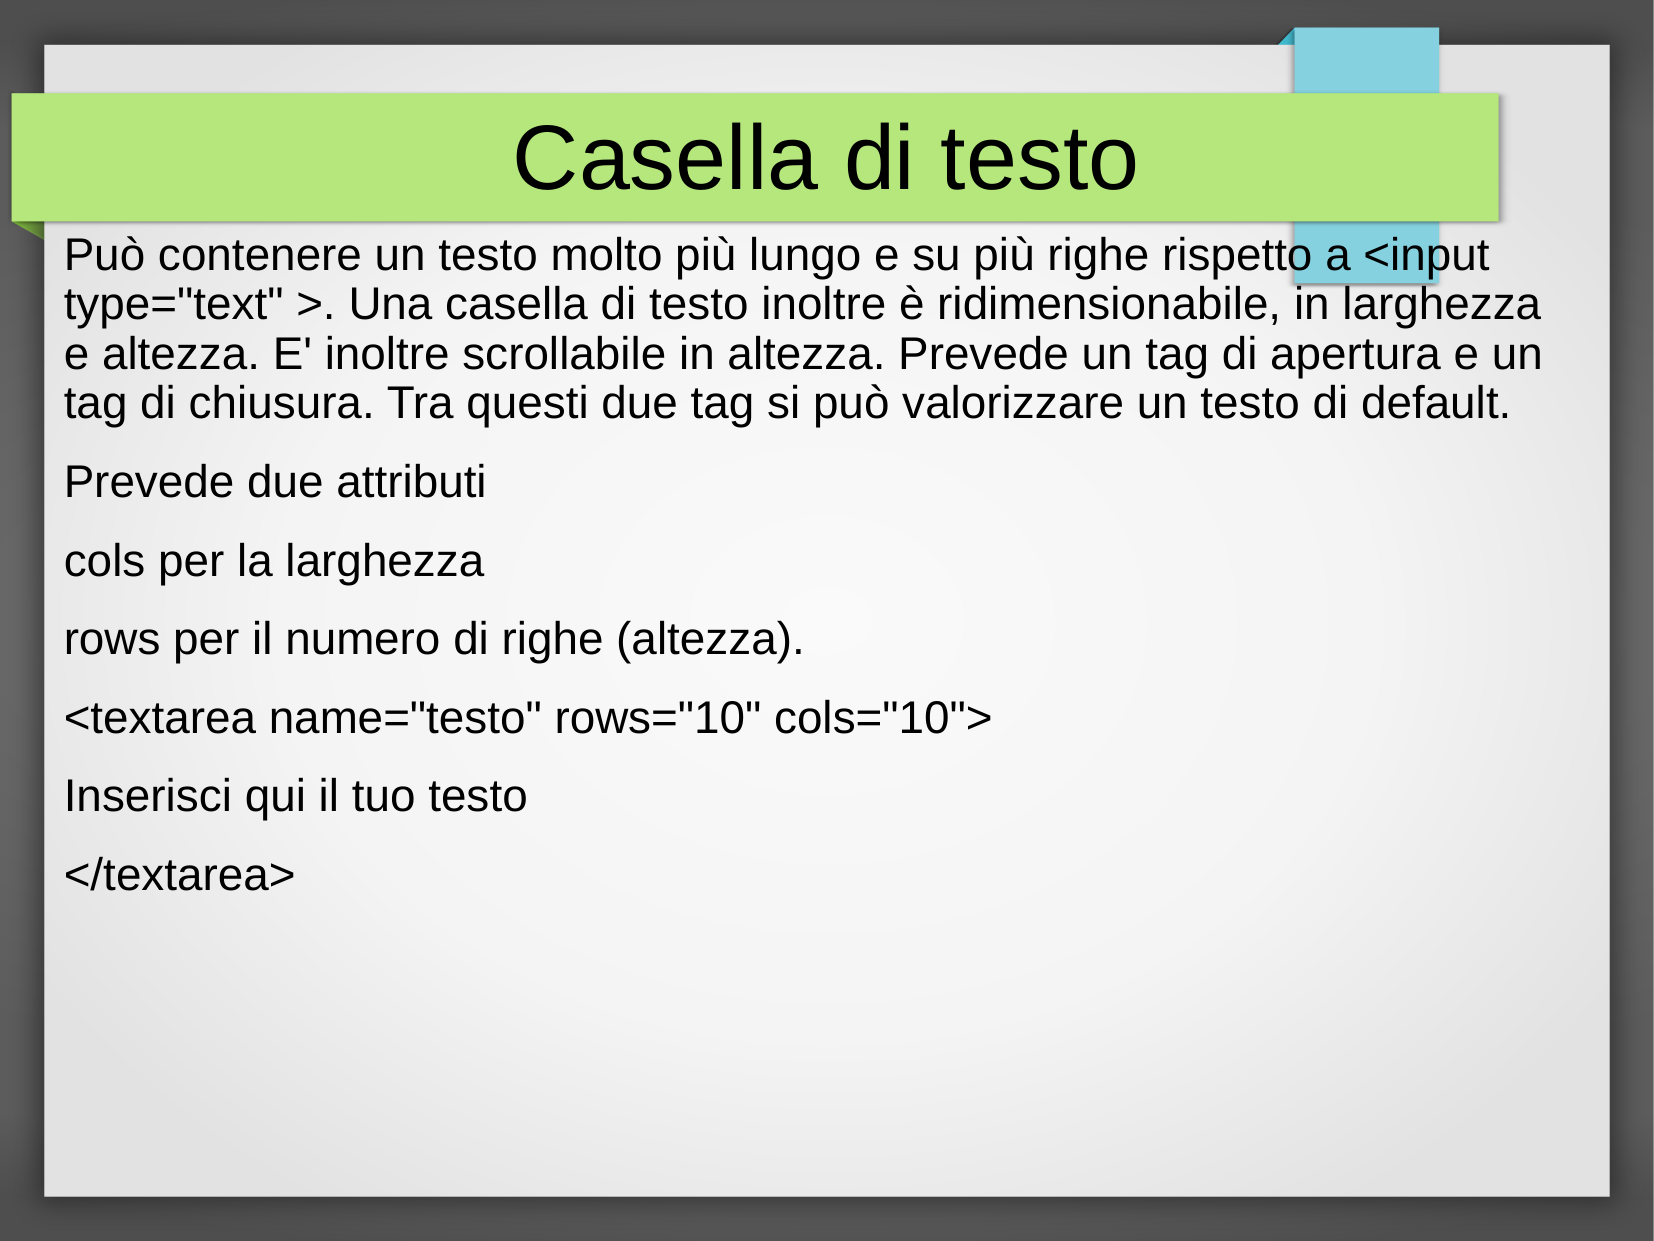

# Casella di testo
Può contenere un testo molto più lungo e su più righe rispetto a <input type="text" >. Una casella di testo inoltre è ridimensionabile, in larghezza e altezza. E' inoltre scrollabile in altezza. Prevede un tag di apertura e un tag di chiusura. Tra questi due tag si può valorizzare un testo di default.
Prevede due attributi
cols per la larghezza
rows per il numero di righe (altezza).
<textarea name="testo" rows="10" cols="10">
Inserisci qui il tuo testo
</textarea>